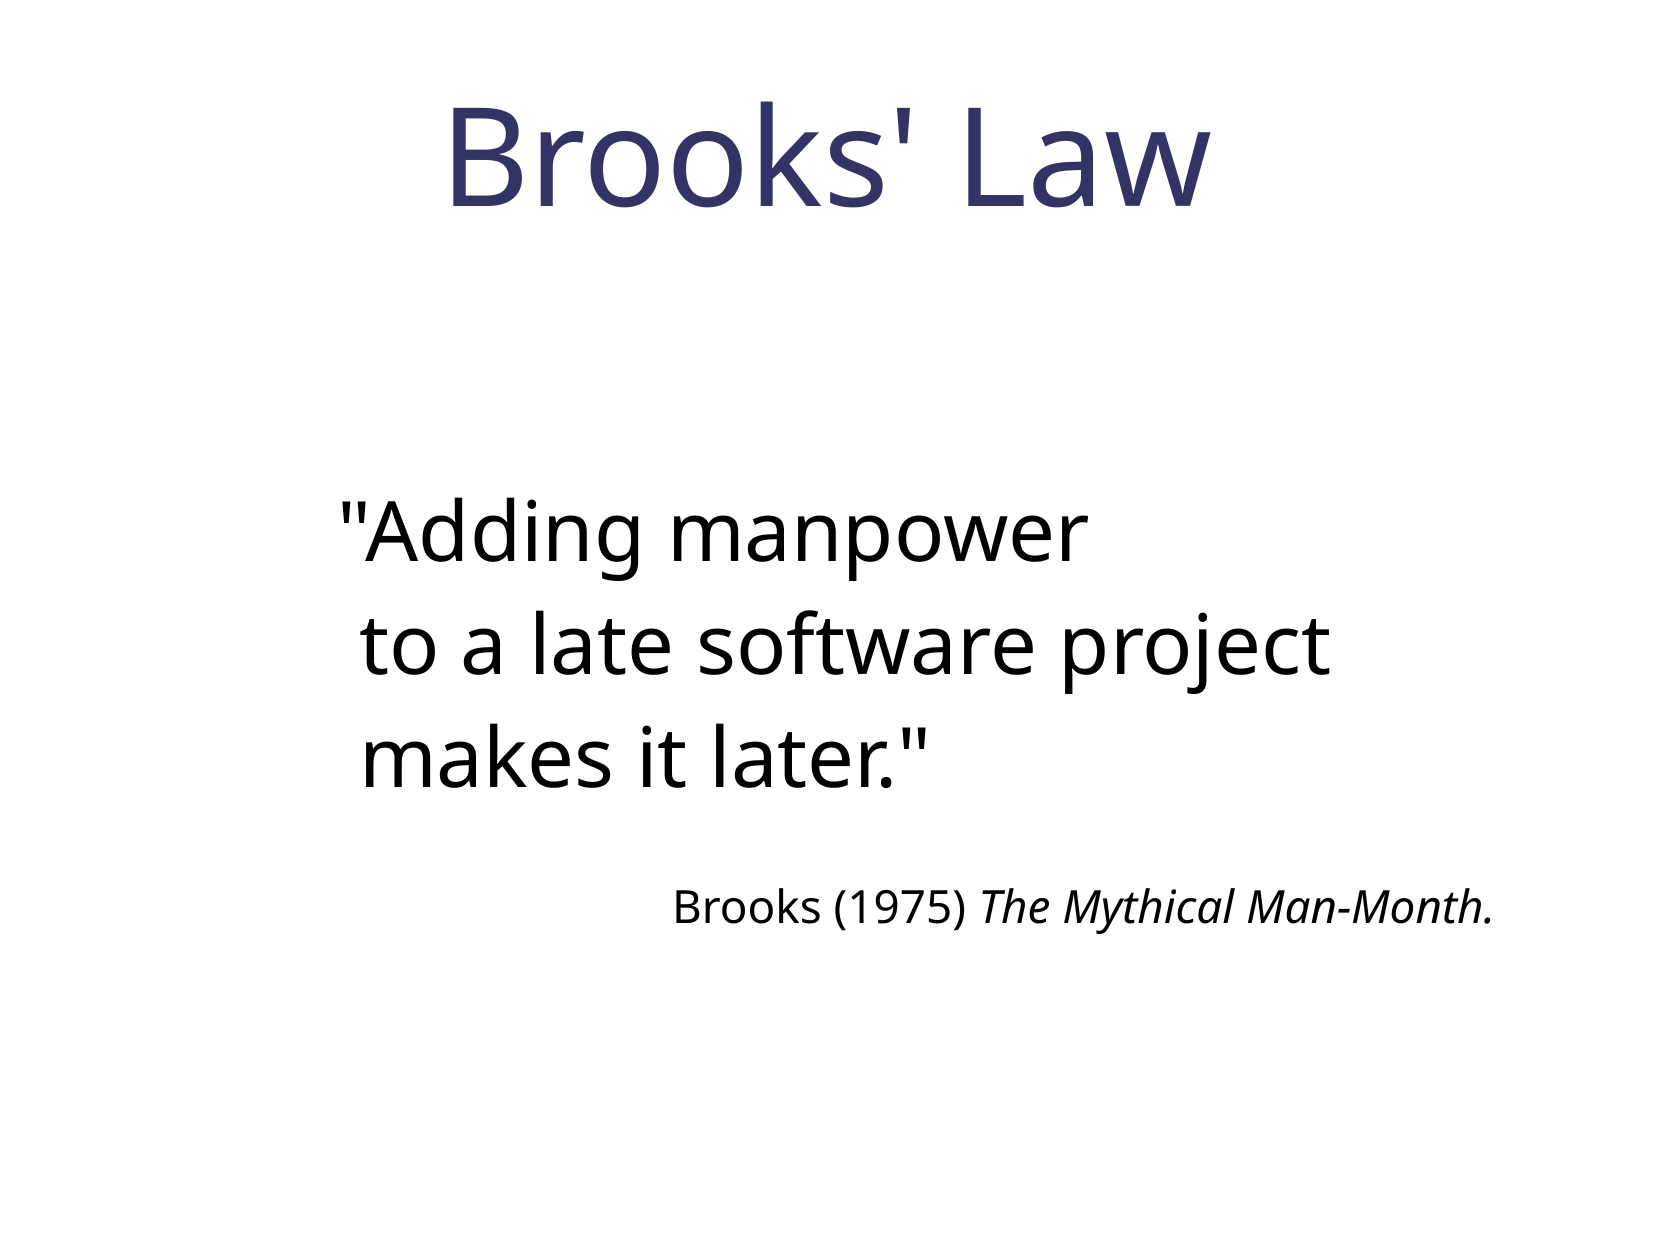

# Brooks' Law
"Adding manpower
 to a late software project
 makes it later."
Brooks (1975) The Mythical Man-Month.